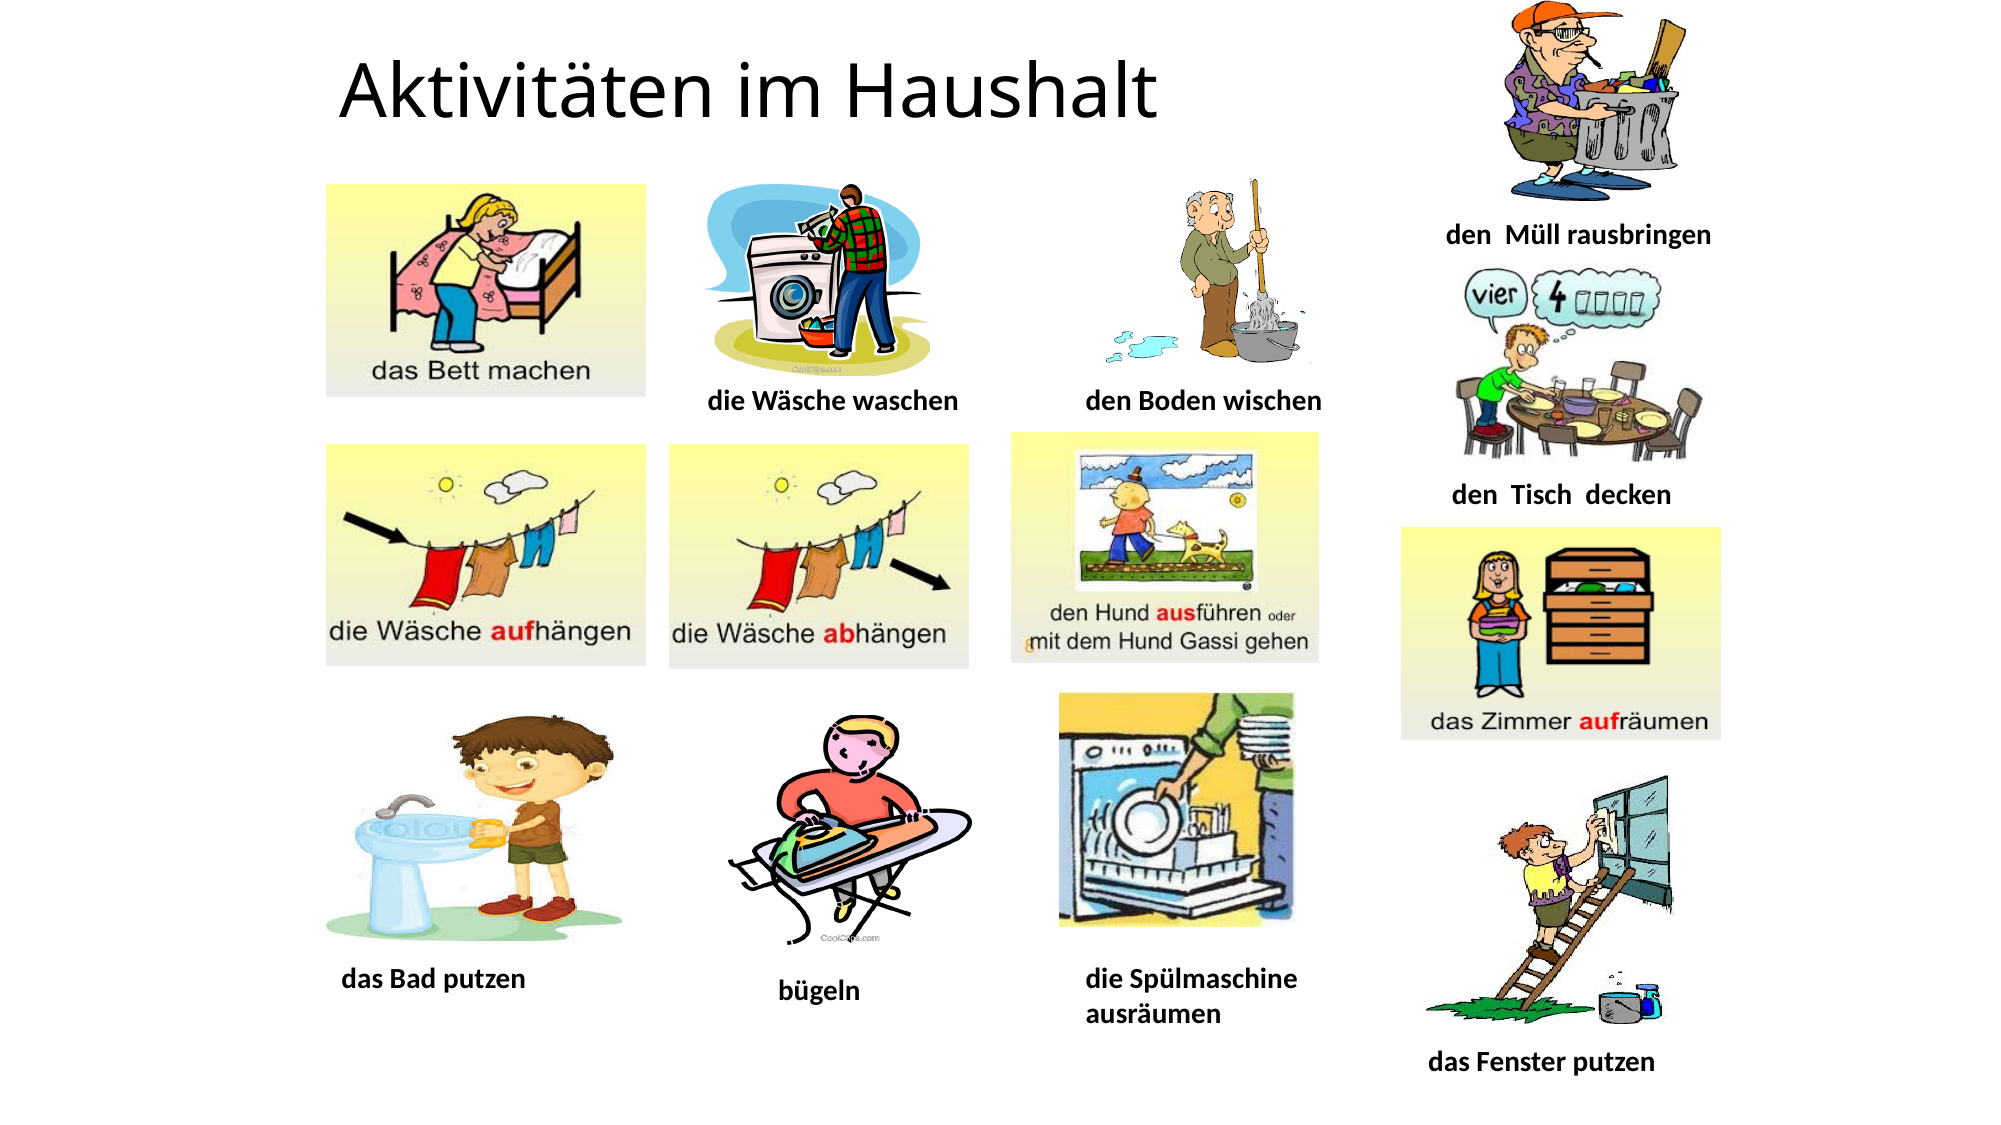

# Aktivitäten im Haushalt
den Müll rausbringen
die Wäsche waschen
den Boden wischen
den Tisch decken
das Bad putzen
die Spülmaschine ausräumen
bügeln
das Fenster putzen